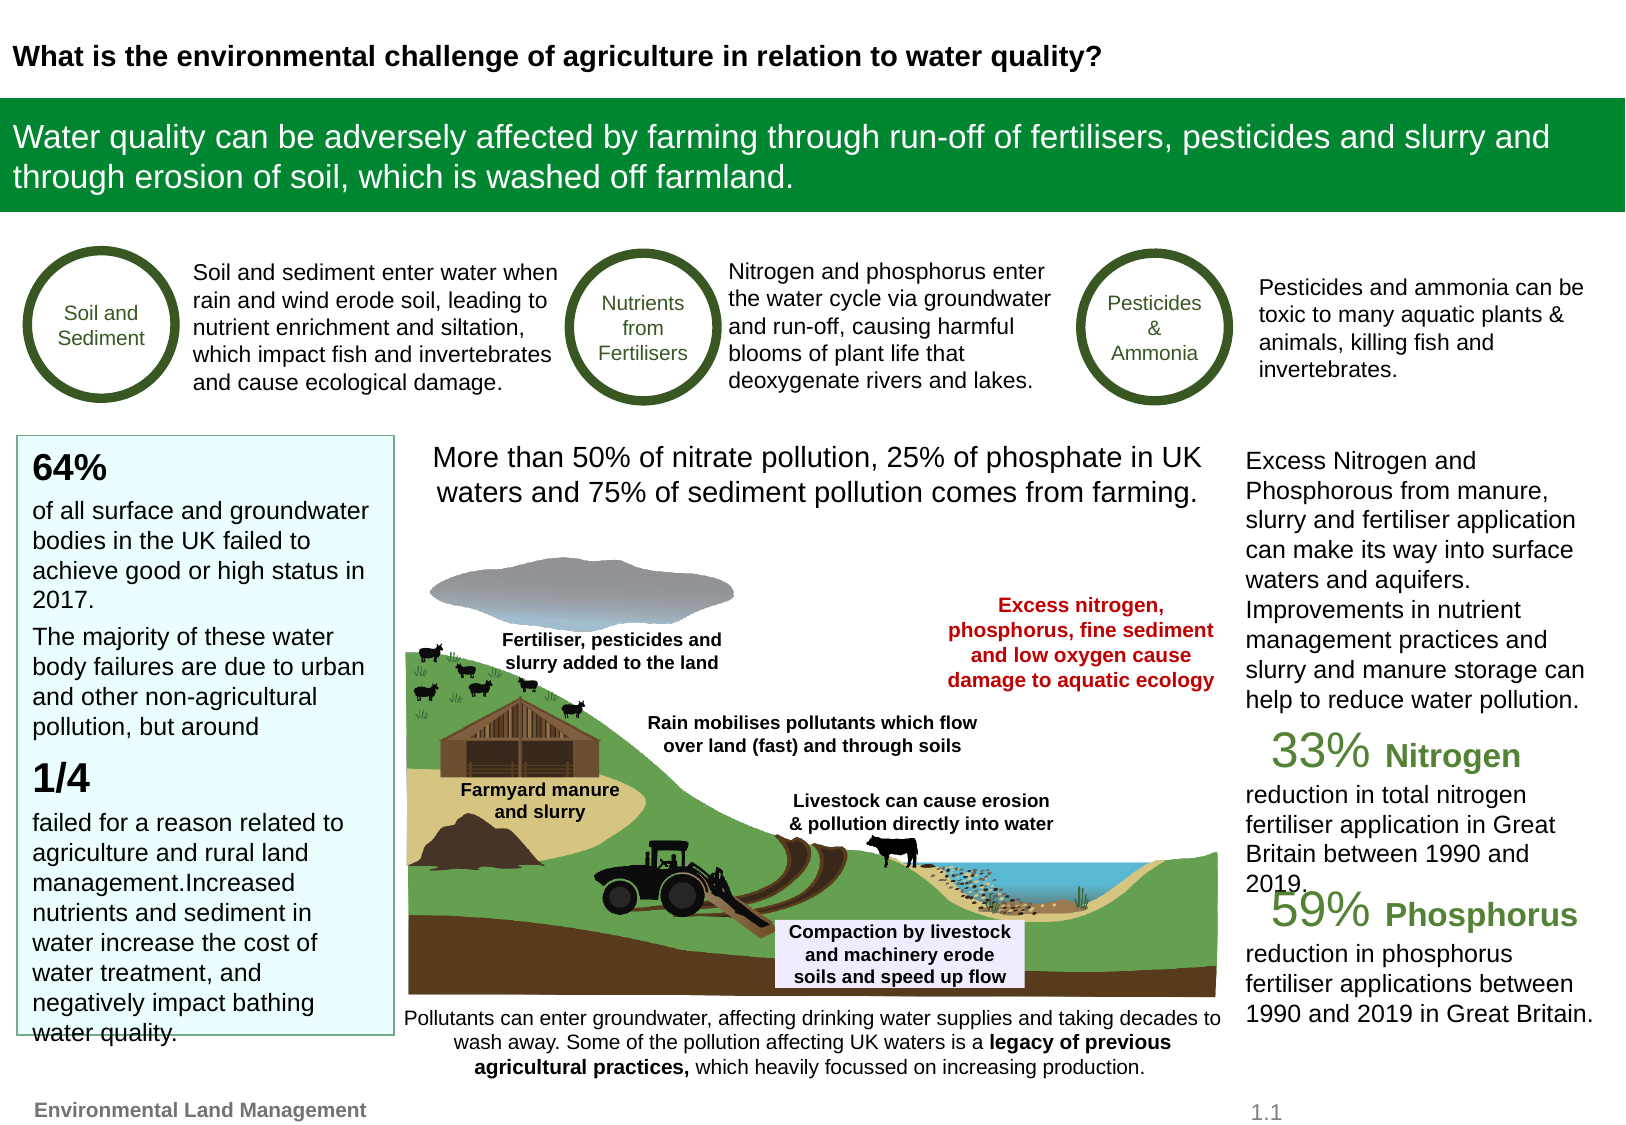

What is the environmental challenge of agriculture in relation to water quality?
Water quality can be adversely affected by farming through run-off of fertilisers, pesticides and slurry and through erosion of soil, which is washed off farmland.
# Slide 1.1– What is the environmental challenge of agriculture in relation to water quality?
Nitrogen and phosphorus enter the water cycle via groundwater and run-off, causing harmful blooms of plant life that deoxygenate rivers and lakes.
Soil and sediment enter water when rain and wind erode soil, leading to nutrient enrichment and siltation, which impact fish and invertebrates and cause ecological damage.
Soil and Sediment
Pesticides & Ammonia
Nutrients from Fertilisers
Pesticides and ammonia can be toxic to many aquatic plants & animals, killing fish and invertebrates.
More than 50% of nitrate pollution, 25% of phosphate in UK waters and 75% of sediment pollution comes from farming.
64%
of all surface and groundwater bodies in the UK failed to achieve good or high status in 2017.
The majority of these water body failures are due to urban and other non-agricultural pollution, but around
1/4
failed for a reason related to agriculture and rural land management.Increased nutrients and sediment in water increase the cost of water treatment, and negatively impact bathing water quality.
Excess Nitrogen and Phosphorous from manure, slurry and fertiliser application can make its way into surface waters and aquifers. Improvements in nutrient management practices and slurry and manure storage can help to reduce water pollution.
Fertiliser, pesticides and slurry added to the land
Rain mobilises pollutants which flow over land (fast) and through soils
Farmyard manure and slurry
Livestock can cause erosion & pollution directly into water
Compaction by livestock and machinery erode soils and speed up flow
Excess nitrogen, phosphorus, fine sediment and low oxygen cause damage to aquatic ecology
33% Nitrogen
reduction in total nitrogen fertiliser application in Great Britain between 1990 and 2019.
59% Phosphorus
reduction in phosphorus fertiliser applications between 1990 and 2019 in Great Britain.
Pollutants can enter groundwater, affecting drinking water supplies and taking decades to wash away. Some of the pollution affecting UK waters is a legacy of previous agricultural practices, which heavily focussed on increasing production.
1.1
Environmental Land Management